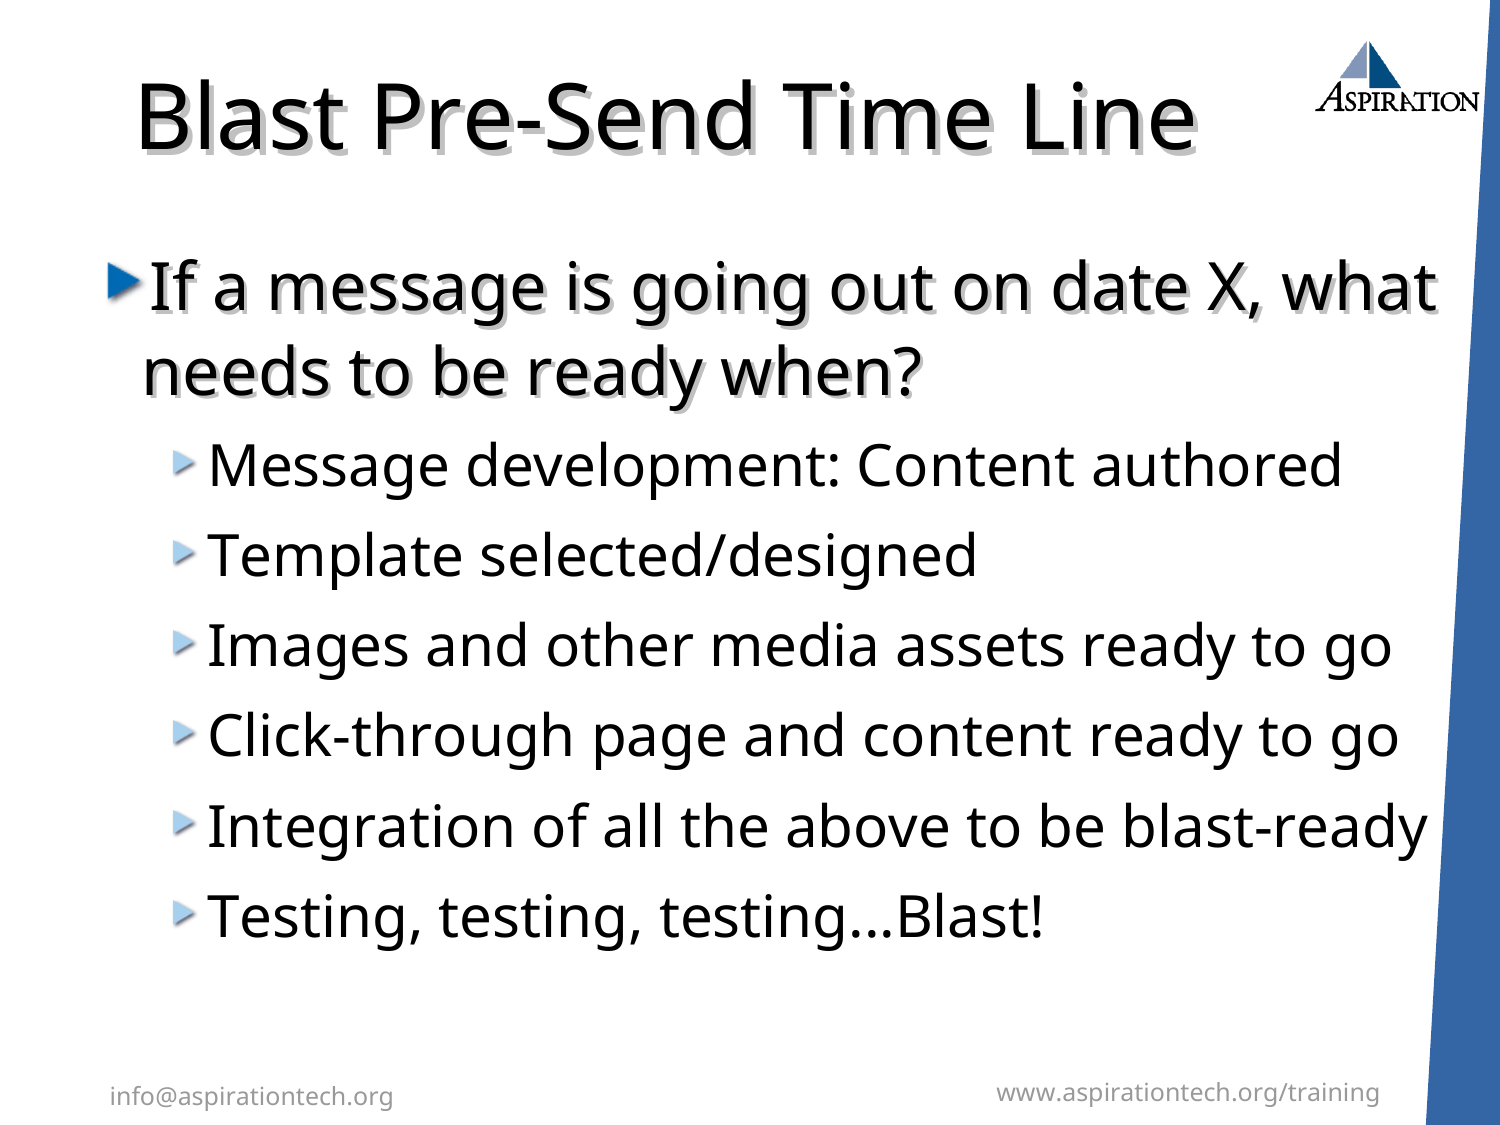

# Blast Pre-Send Time Line
If a message is going out on date X, what needs to be ready when?
Message development: Content authored
Template selected/designed
Images and other media assets ready to go
Click-through page and content ready to go
Integration of all the above to be blast-ready
Testing, testing, testing...Blast!